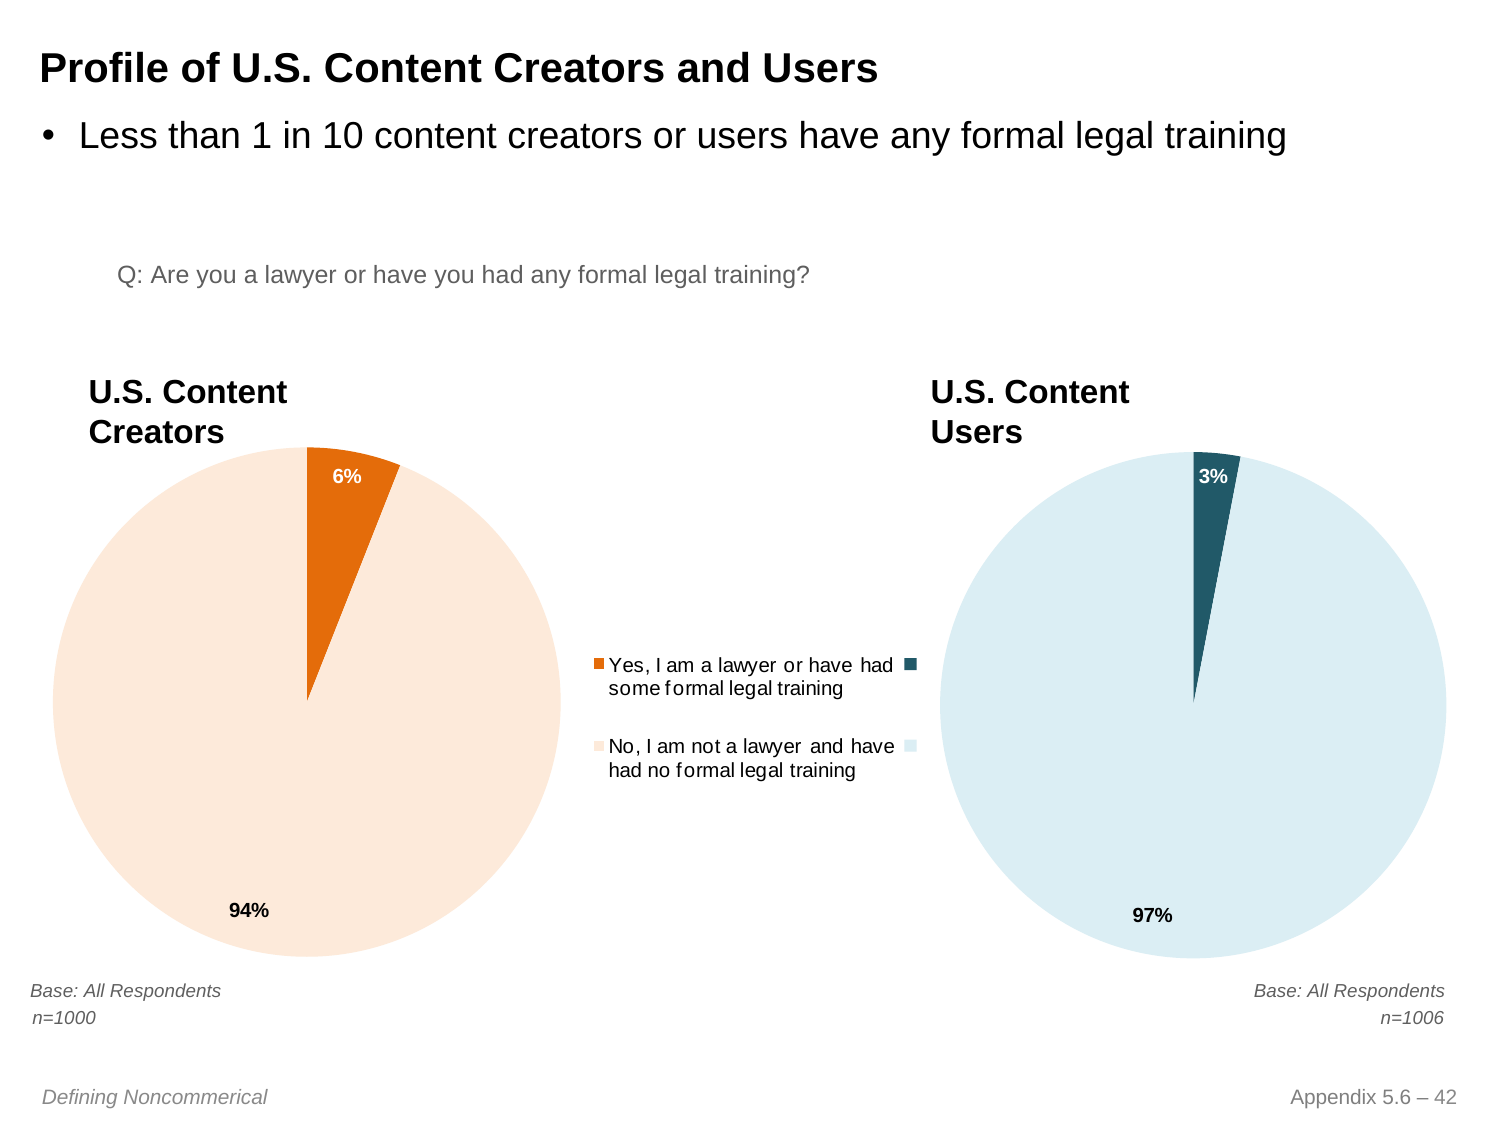

Profile of U.S. Content Creators and Users
Less than 1 in 10 content creators or users have any formal legal training
Q: Are you a lawyer or have you had any formal legal training?
U.S. Content Creators
U.S. Content Users
Base: All Respondents
n=1000
Base: All Respondents
n=1006
Defining Noncommerical
Appendix 5.6 –